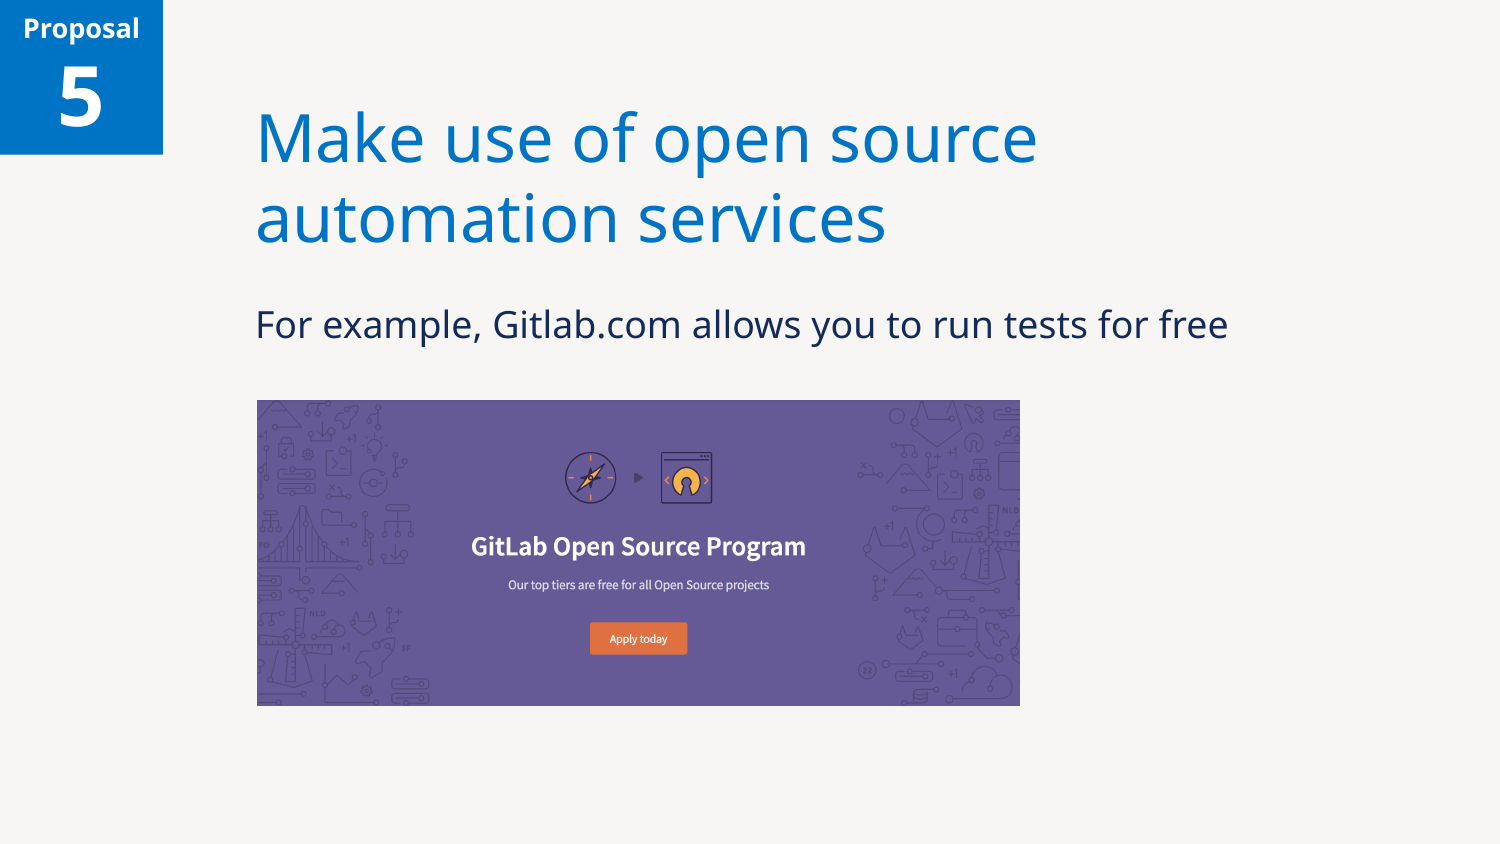

Proposal
5
Make use of open source automation services
For example, Gitlab.com allows you to run tests for free